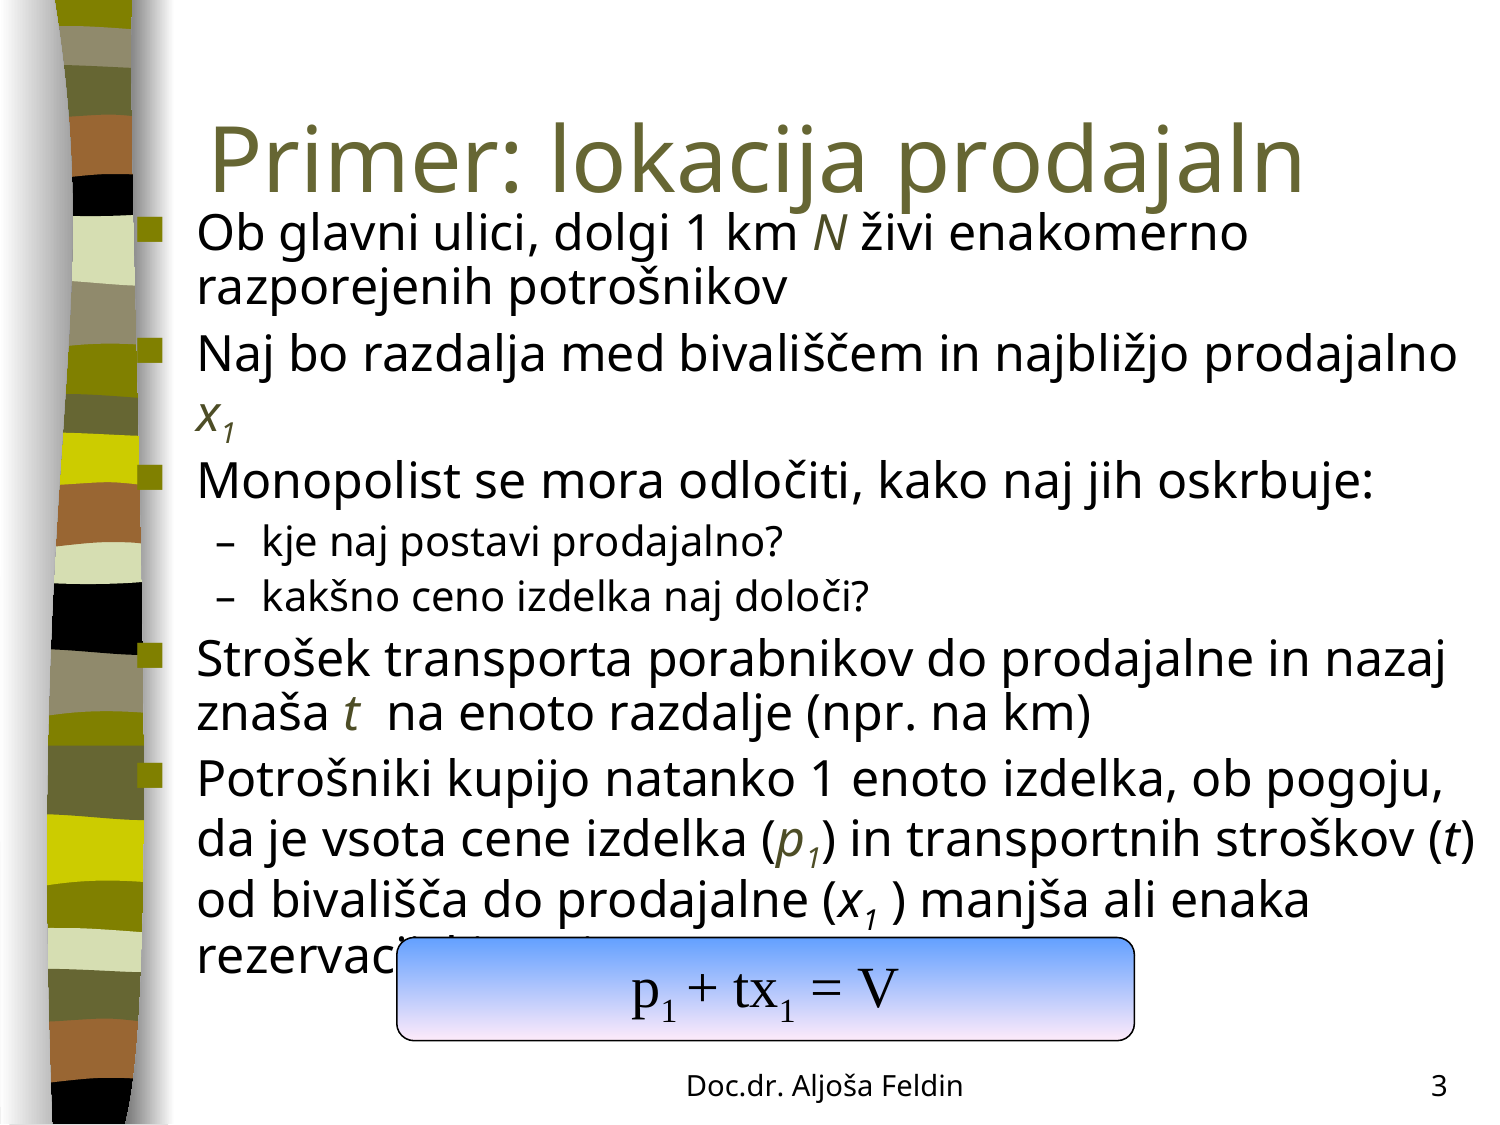

# Primer: lokacija prodajaln
Ob glavni ulici, dolgi 1 km N živi enakomerno razporejenih potrošnikov
Naj bo razdalja med bivališčem in najbližjo prodajalno x1
Monopolist se mora odločiti, kako naj jih oskrbuje:
kje naj postavi prodajalno?
kakšno ceno izdelka naj določi?
Strošek transporta porabnikov do prodajalne in nazaj znaša t na enoto razdalje (npr. na km)
Potrošniki kupijo natanko 1 enoto izdelka, ob pogoju, da je vsota cene izdelka (p1) in transportnih stroškov (t) od bivališča do prodajalne (x1 ) manjša ali enaka rezervacijski ceni (V)
p1 + tx1 = V
Doc.dr. Aljoša Feldin